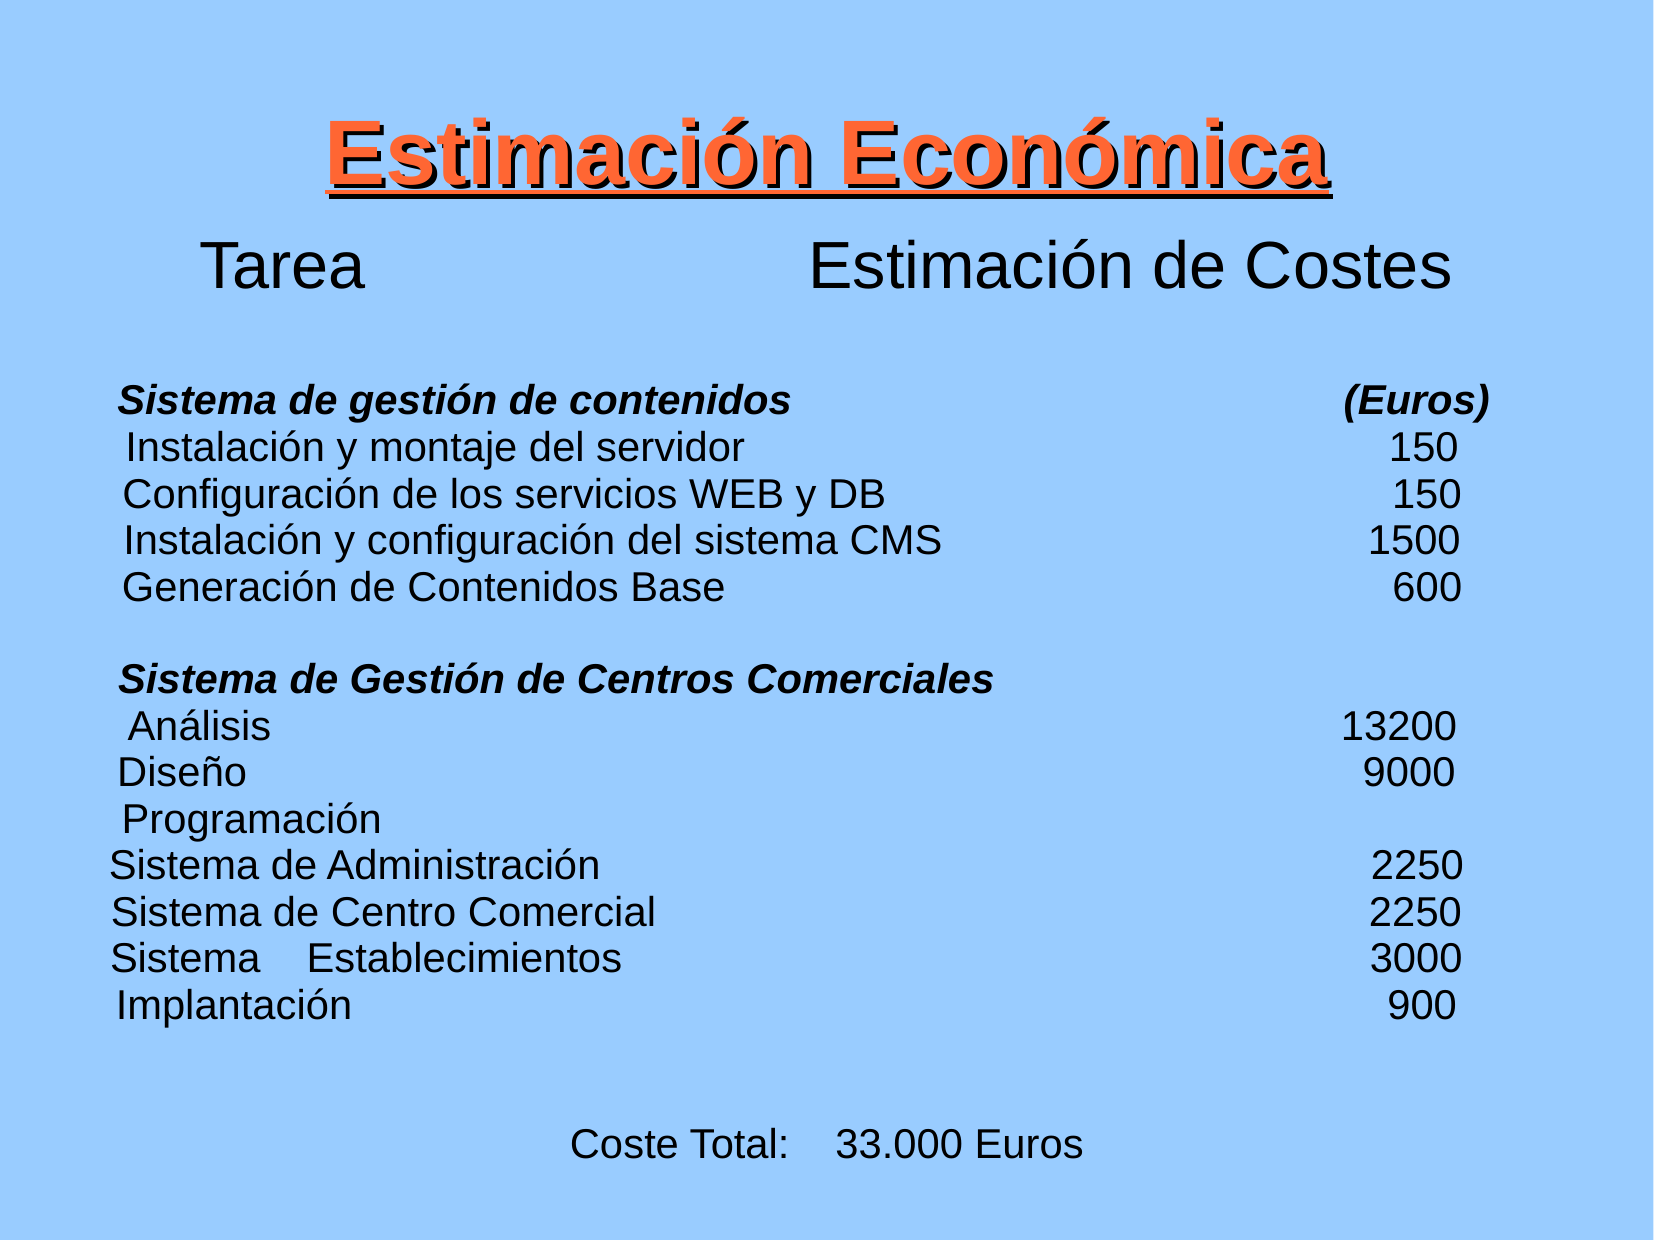

# Estimación Económica
Tarea Estimación de Costes
Sistema de gestión de contenidos (Euros)
Instalación y montaje del servidor 150
Configuración de los servicios WEB y DB 150
 Instalación y configuración del sistema CMS 1500
Generación de Contenidos Base 600
Sistema de Gestión de Centros Comerciales
Análisis 13200 Diseño 9000
Programación
Sistema de Administración 2250
Sistema de Centro Comercial 2250
Sistema Establecimientos 3000
Implantación 900
Coste Total: 33.000 Euros